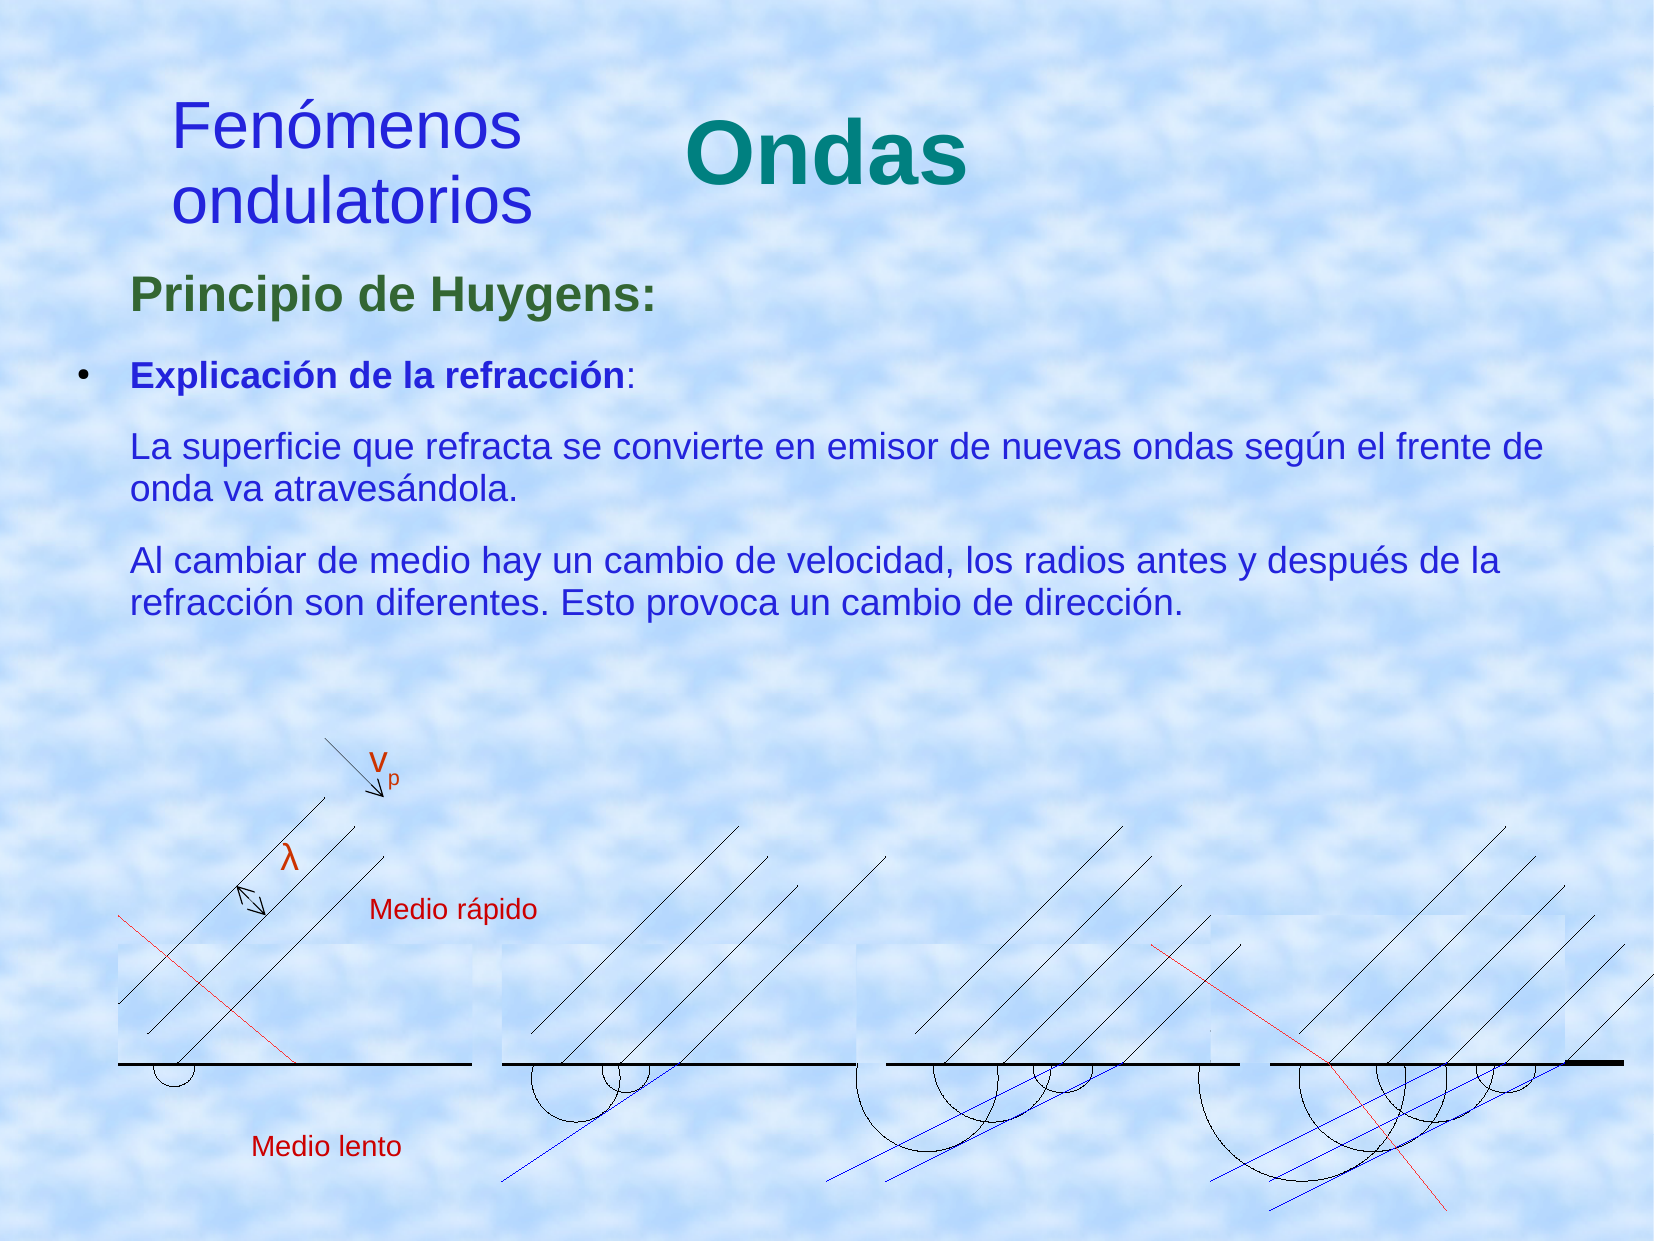

# Ondas
Fenómenos ondulatorios
Principio de Huygens:
Explicación de la refracción:
La superficie que refracta se convierte en emisor de nuevas ondas según el frente de onda va atravesándola.
Al cambiar de medio hay un cambio de velocidad, los radios antes y después de la refracción son diferentes. Esto provoca un cambio de dirección.
vp
λ
Medio rápido
Medio lento